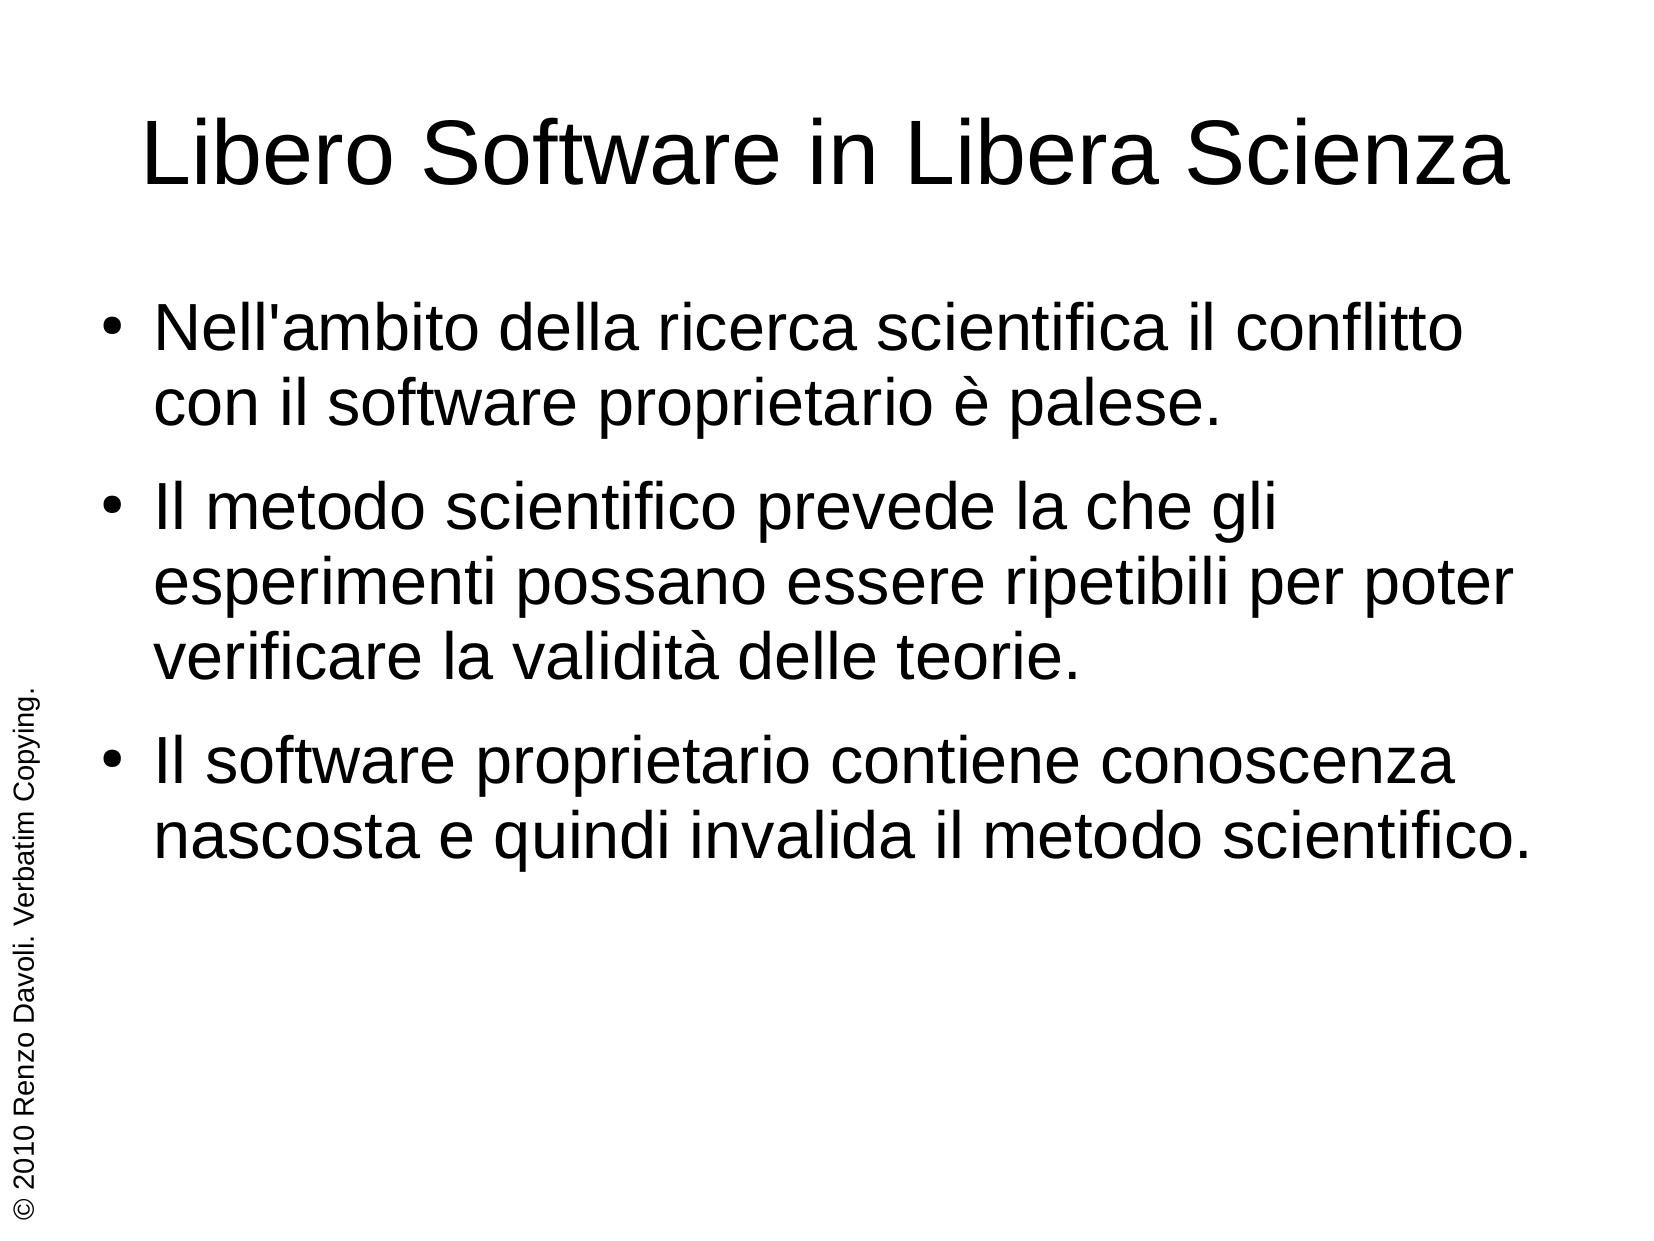

# Libero Software in Libera Scienza
Nell'ambito della ricerca scientifica il conflitto con il software proprietario è palese.
Il metodo scientifico prevede la che gli esperimenti possano essere ripetibili per poter verificare la validità delle teorie.
Il software proprietario contiene conoscenza nascosta e quindi invalida il metodo scientifico.